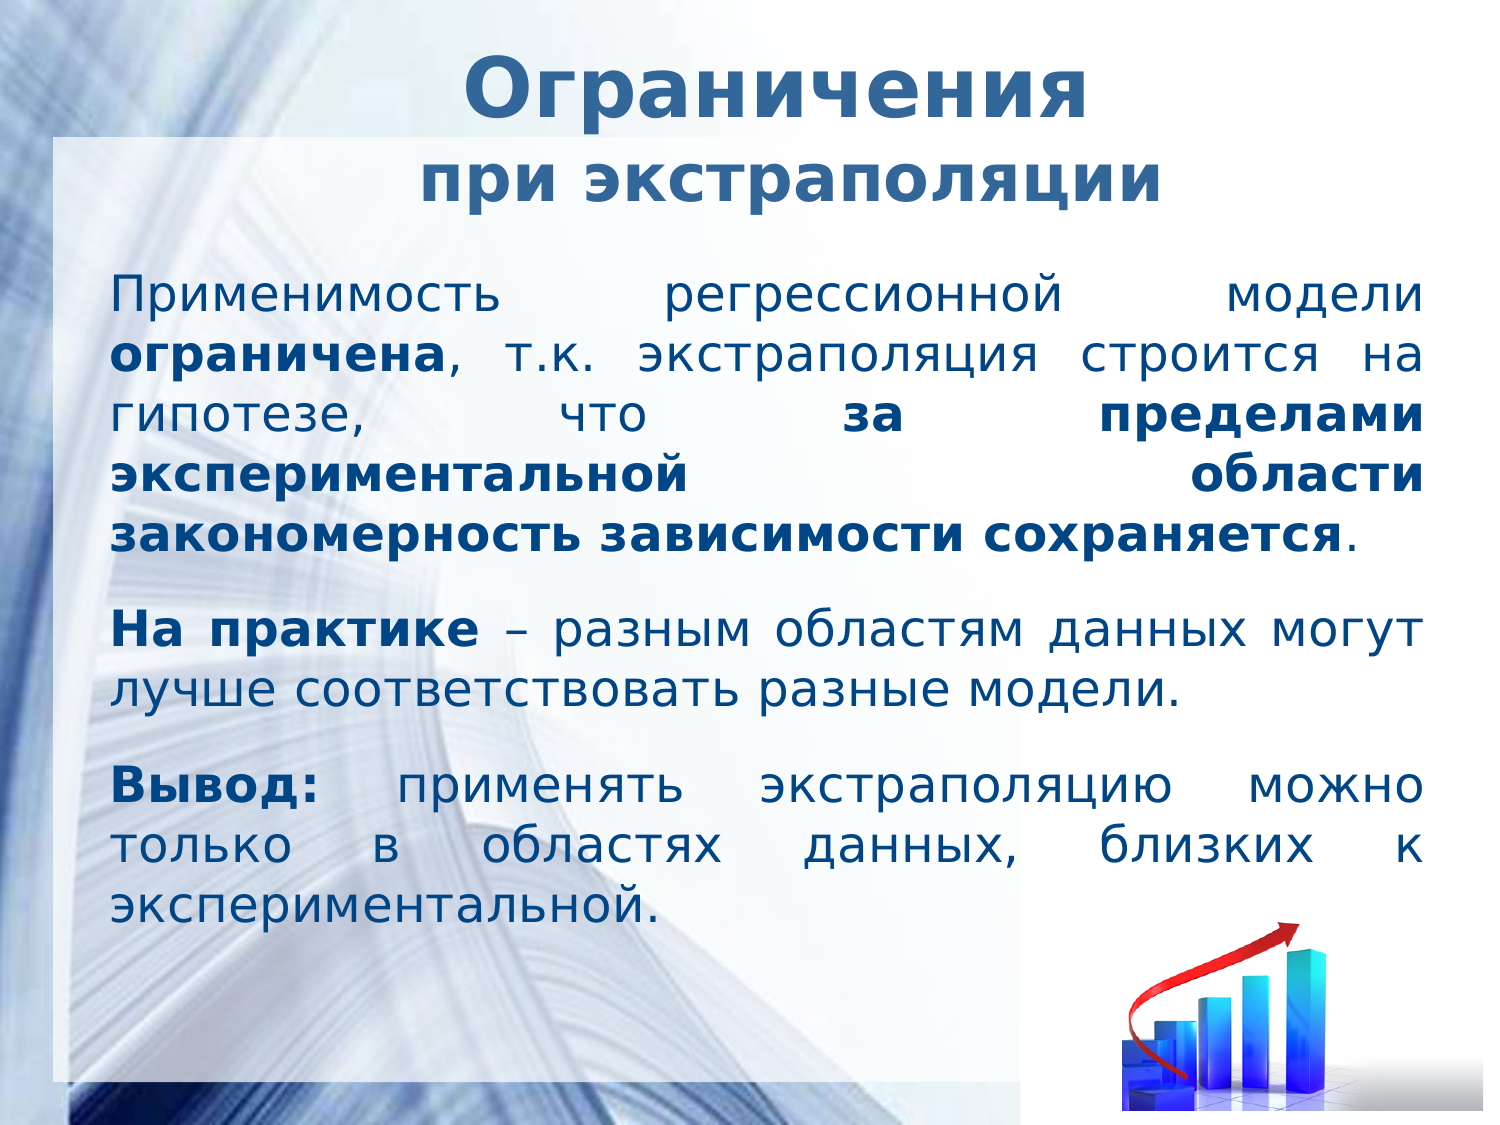

Ограничения
при экстраполяции
Применимость регрессионной модели ограничена, т.к. экстраполяция строится на гипотезе, что за пределами экспериментальной области закономерность зависимости сохраняется.
На практике – разным областям данных могут лучше соответствовать разные модели.
Вывод: применять экстраполяцию можно только в областях данных, близких к экспериментальной.